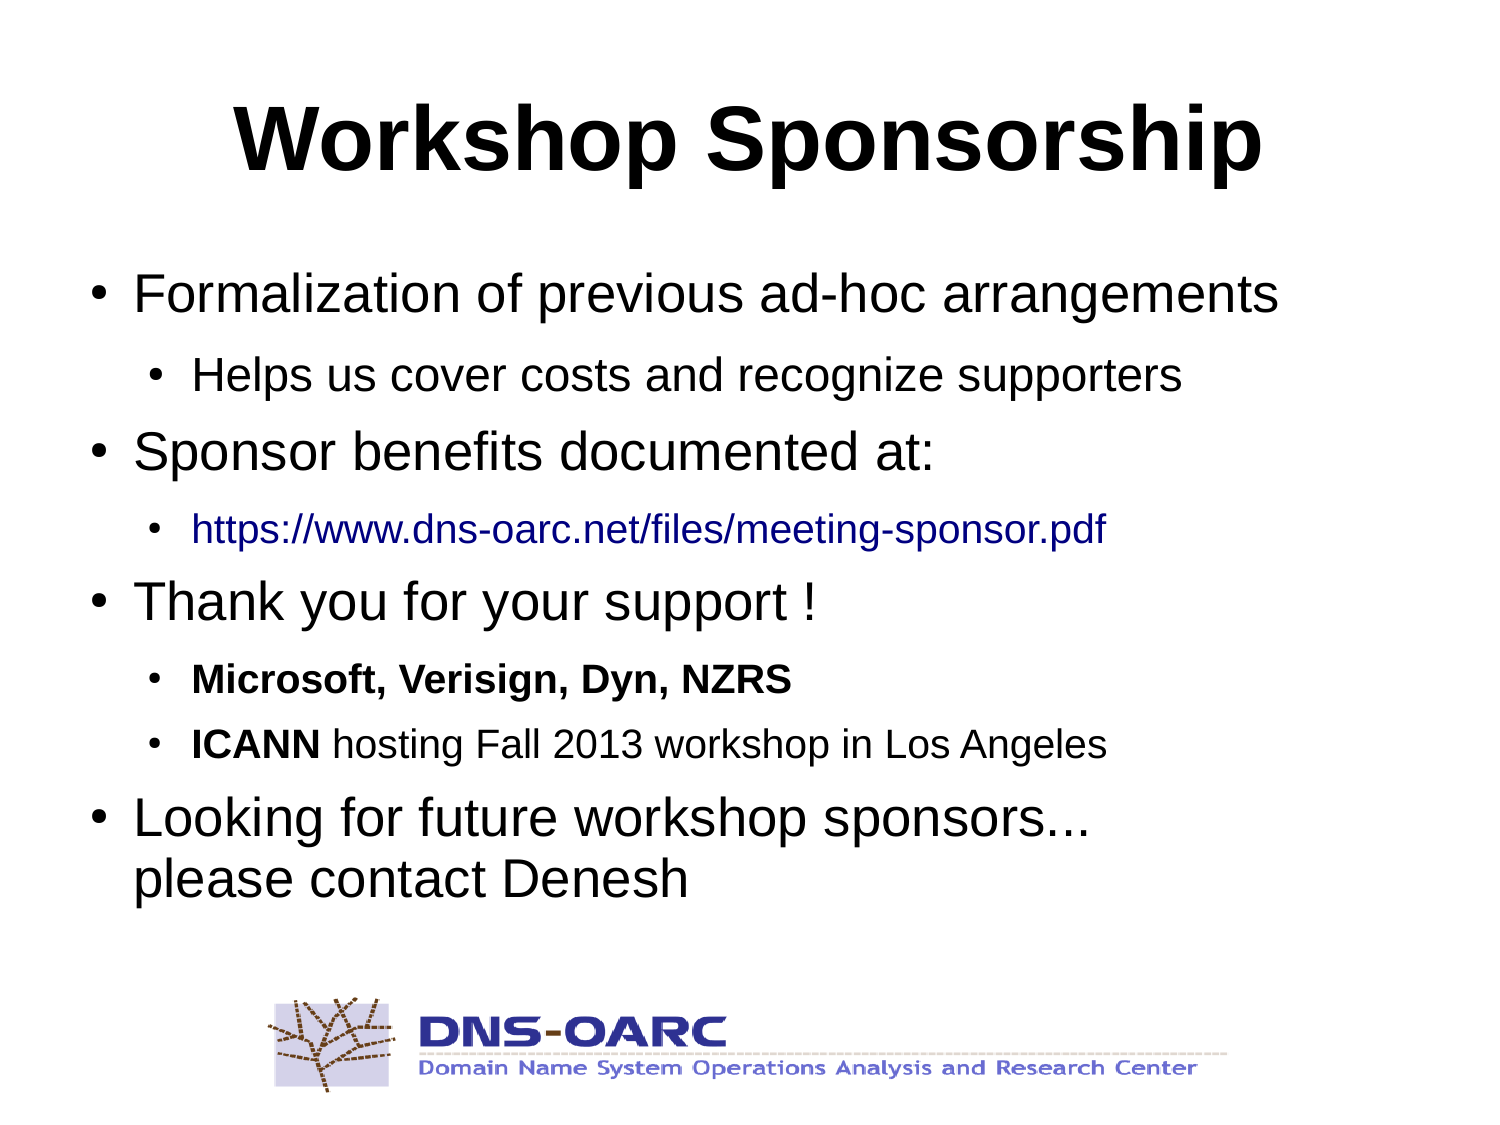

# Workshop Sponsorship
Formalization of previous ad-hoc arrangements
Helps us cover costs and recognize supporters
Sponsor benefits documented at:
https://www.dns-oarc.net/files/meeting-sponsor.pdf
Thank you for your support !
Microsoft, Verisign, Dyn, NZRS
ICANN hosting Fall 2013 workshop in Los Angeles
Looking for future workshop sponsors...
please contact Denesh